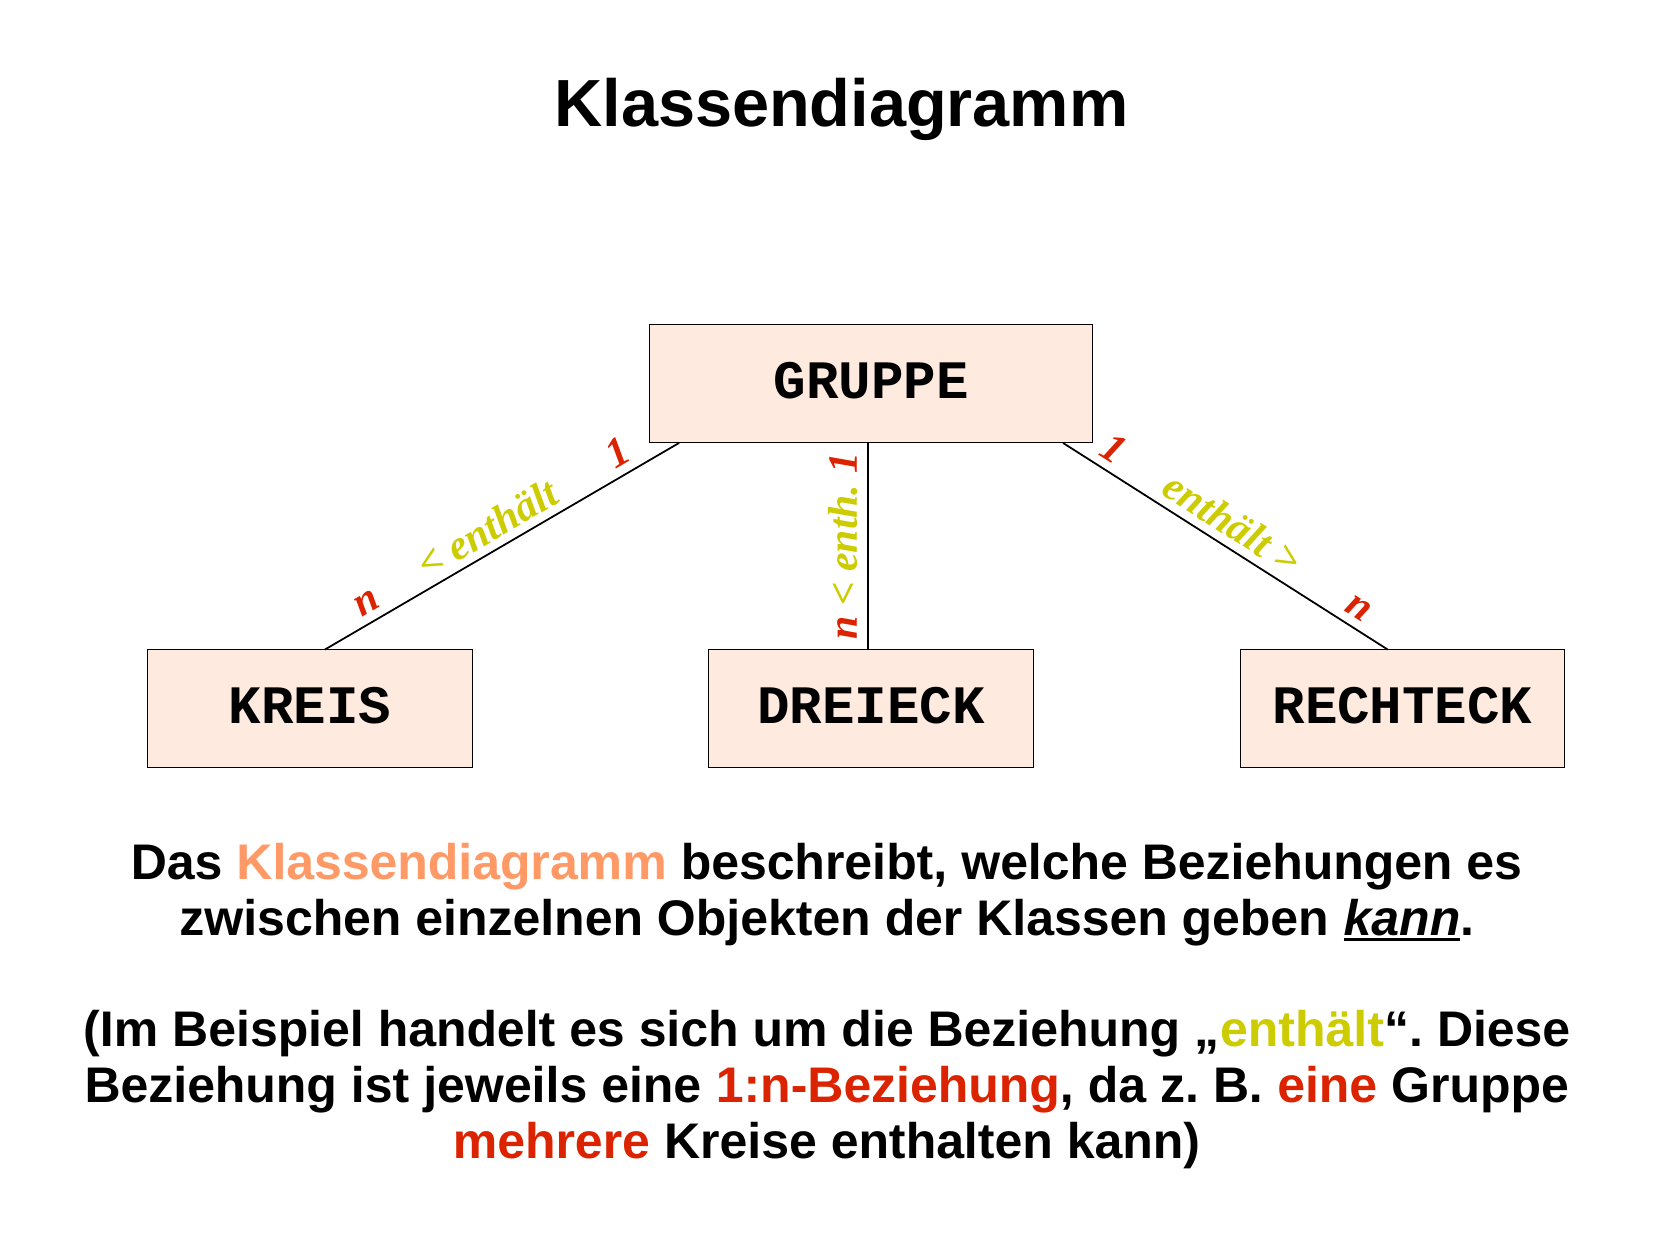

Klassendiagramm
GRUPPE
n < enthält 1
n < enthält 1
n < enth. 1
1 enthält > n
KREIS
DREIECK
RECHTECK
Das Klassendiagramm beschreibt, welche Beziehungen es zwischen einzelnen Objekten der Klassen geben kann.
(Im Beispiel handelt es sich um die Beziehung „enthält“. Diese Beziehung ist jeweils eine 1:n-Beziehung, da z. B. eine Gruppe mehrere Kreise enthalten kann)